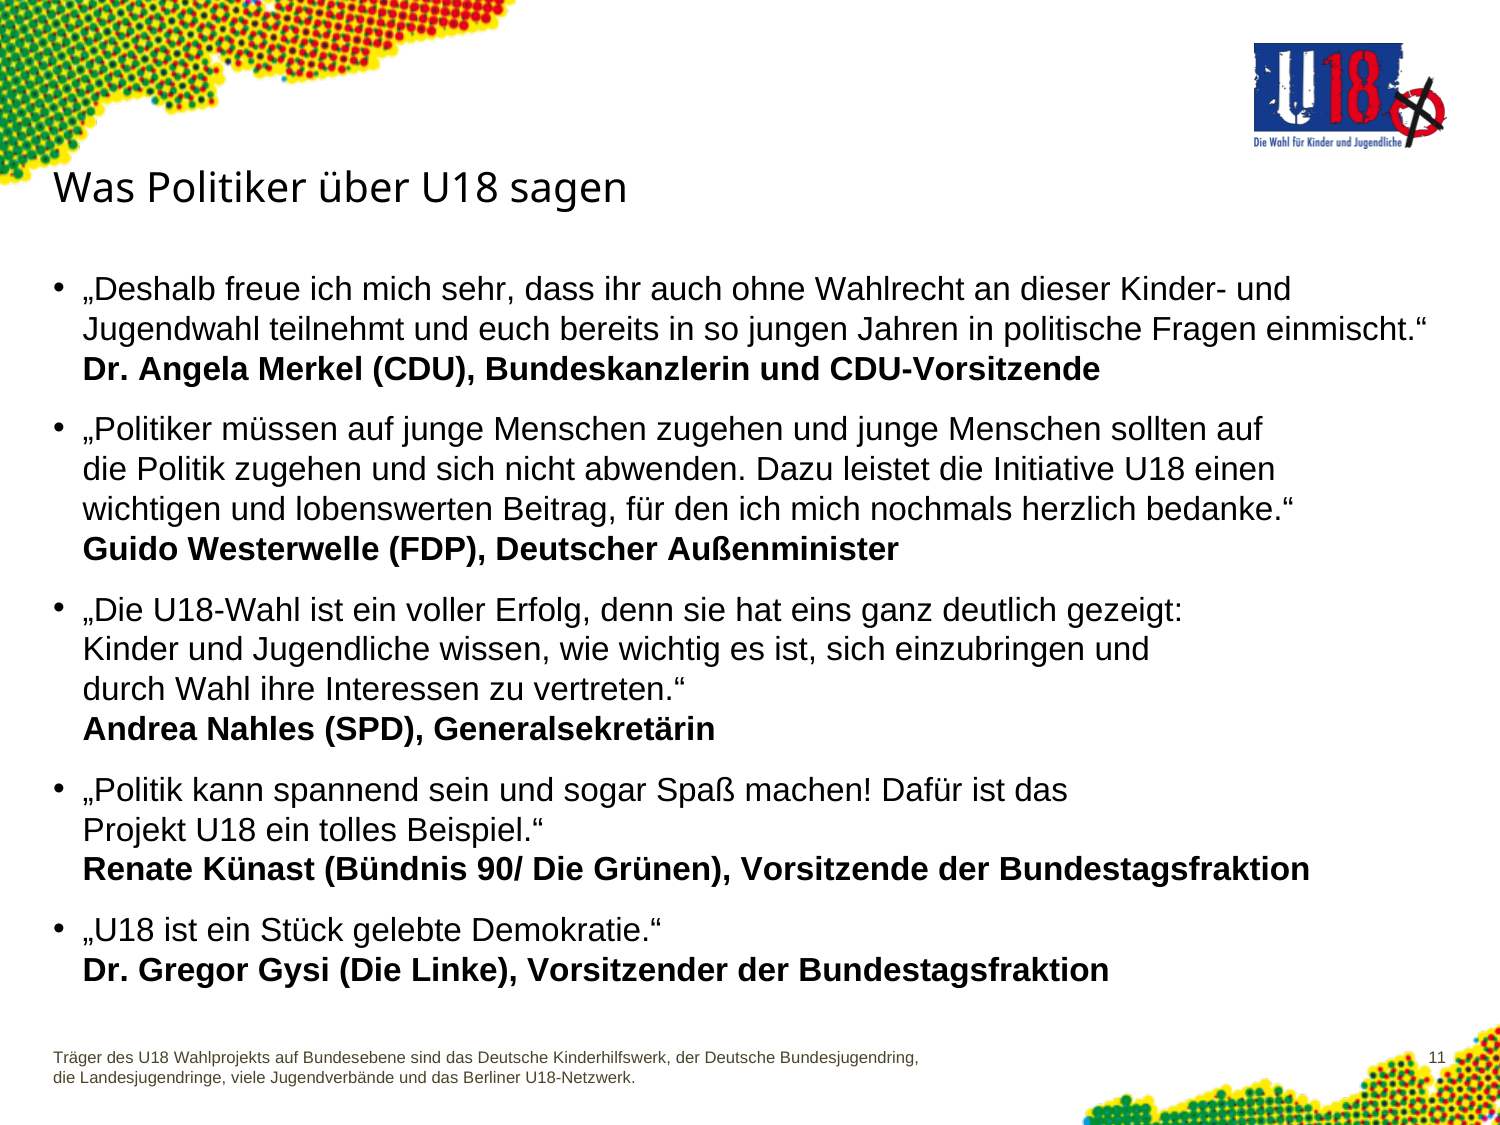

# Was Politiker über U18 sagen
„Deshalb freue ich mich sehr, dass ihr auch ohne Wahlrecht an dieser Kinder- und Jugendwahl teilnehmt und euch bereits in so jungen Jahren in politische Fragen einmischt.“ Dr. Angela Merkel (CDU), Bundeskanzlerin und CDU-Vorsitzende
„Politiker müssen auf junge Menschen zugehen und junge Menschen sollten auf
die Politik zugehen und sich nicht abwenden. Dazu leistet die Initiative U18 einen
wichtigen und lobenswerten Beitrag, für den ich mich nochmals herzlich bedanke.“
Guido Westerwelle (FDP), Deutscher Außenminister
„Die U18-Wahl ist ein voller Erfolg, denn sie hat eins ganz deutlich gezeigt:
Kinder und Jugendliche wissen, wie wichtig es ist, sich einzubringen und
durch Wahl ihre Interessen zu vertreten.“
Andrea Nahles (SPD), Generalsekretärin
„Politik kann spannend sein und sogar Spaß machen! Dafür ist das
Projekt U18 ein tolles Beispiel.“  
Renate Künast (Bündnis 90/ Die Grünen), Vorsitzende der Bundestagsfraktion
„U18 ist ein Stück gelebte Demokratie.“
Dr. Gregor Gysi (Die Linke), Vorsitzender der Bundestagsfraktion
Träger des U18 Wahlprojekts auf Bundesebene sind das Deutsche Kinderhilfswerk, der Deutsche Bundesjugendring,
die Landesjugendringe, viele Jugendverbände und das Berliner U18-Netzwerk.